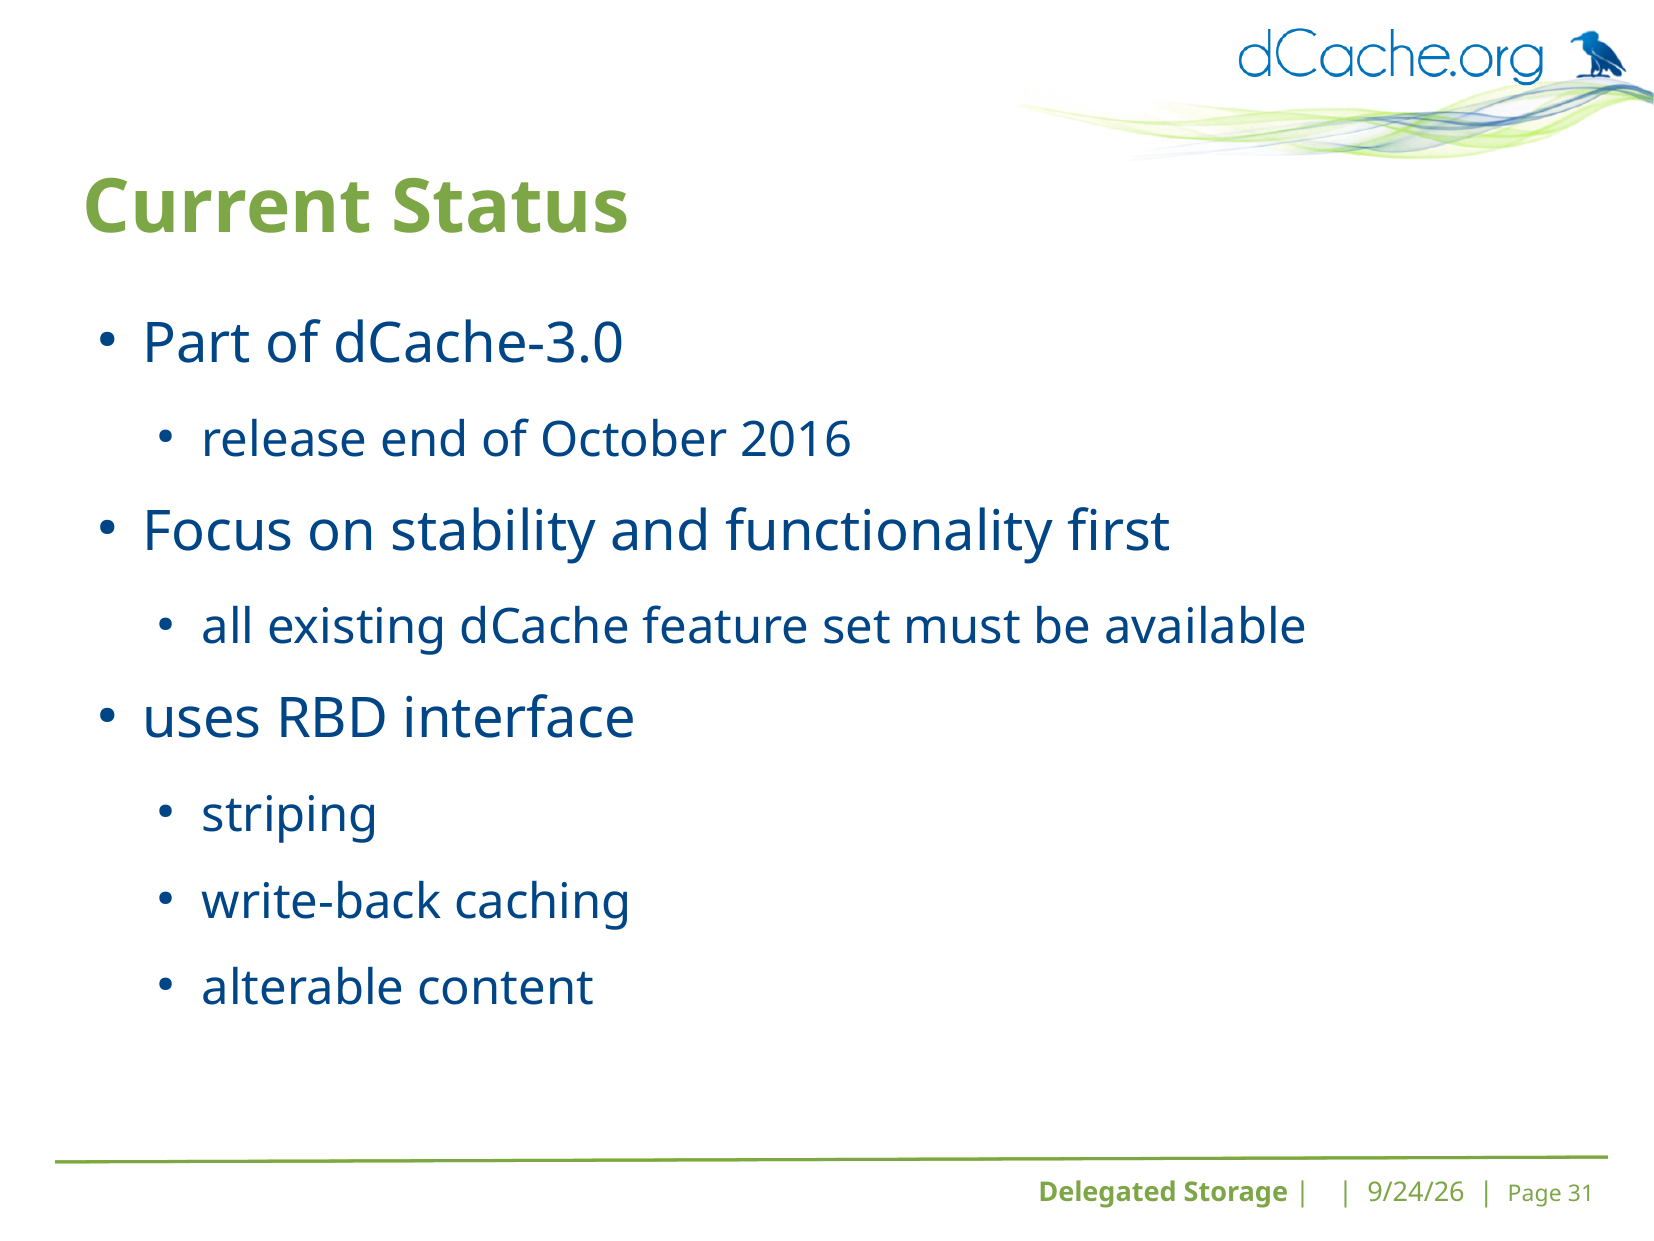

# Current Status
Part of dCache-3.0
release end of October 2016
Focus on stability and functionality first
all existing dCache feature set must be available
uses RBD interface
striping
write-back caching
alterable content
31